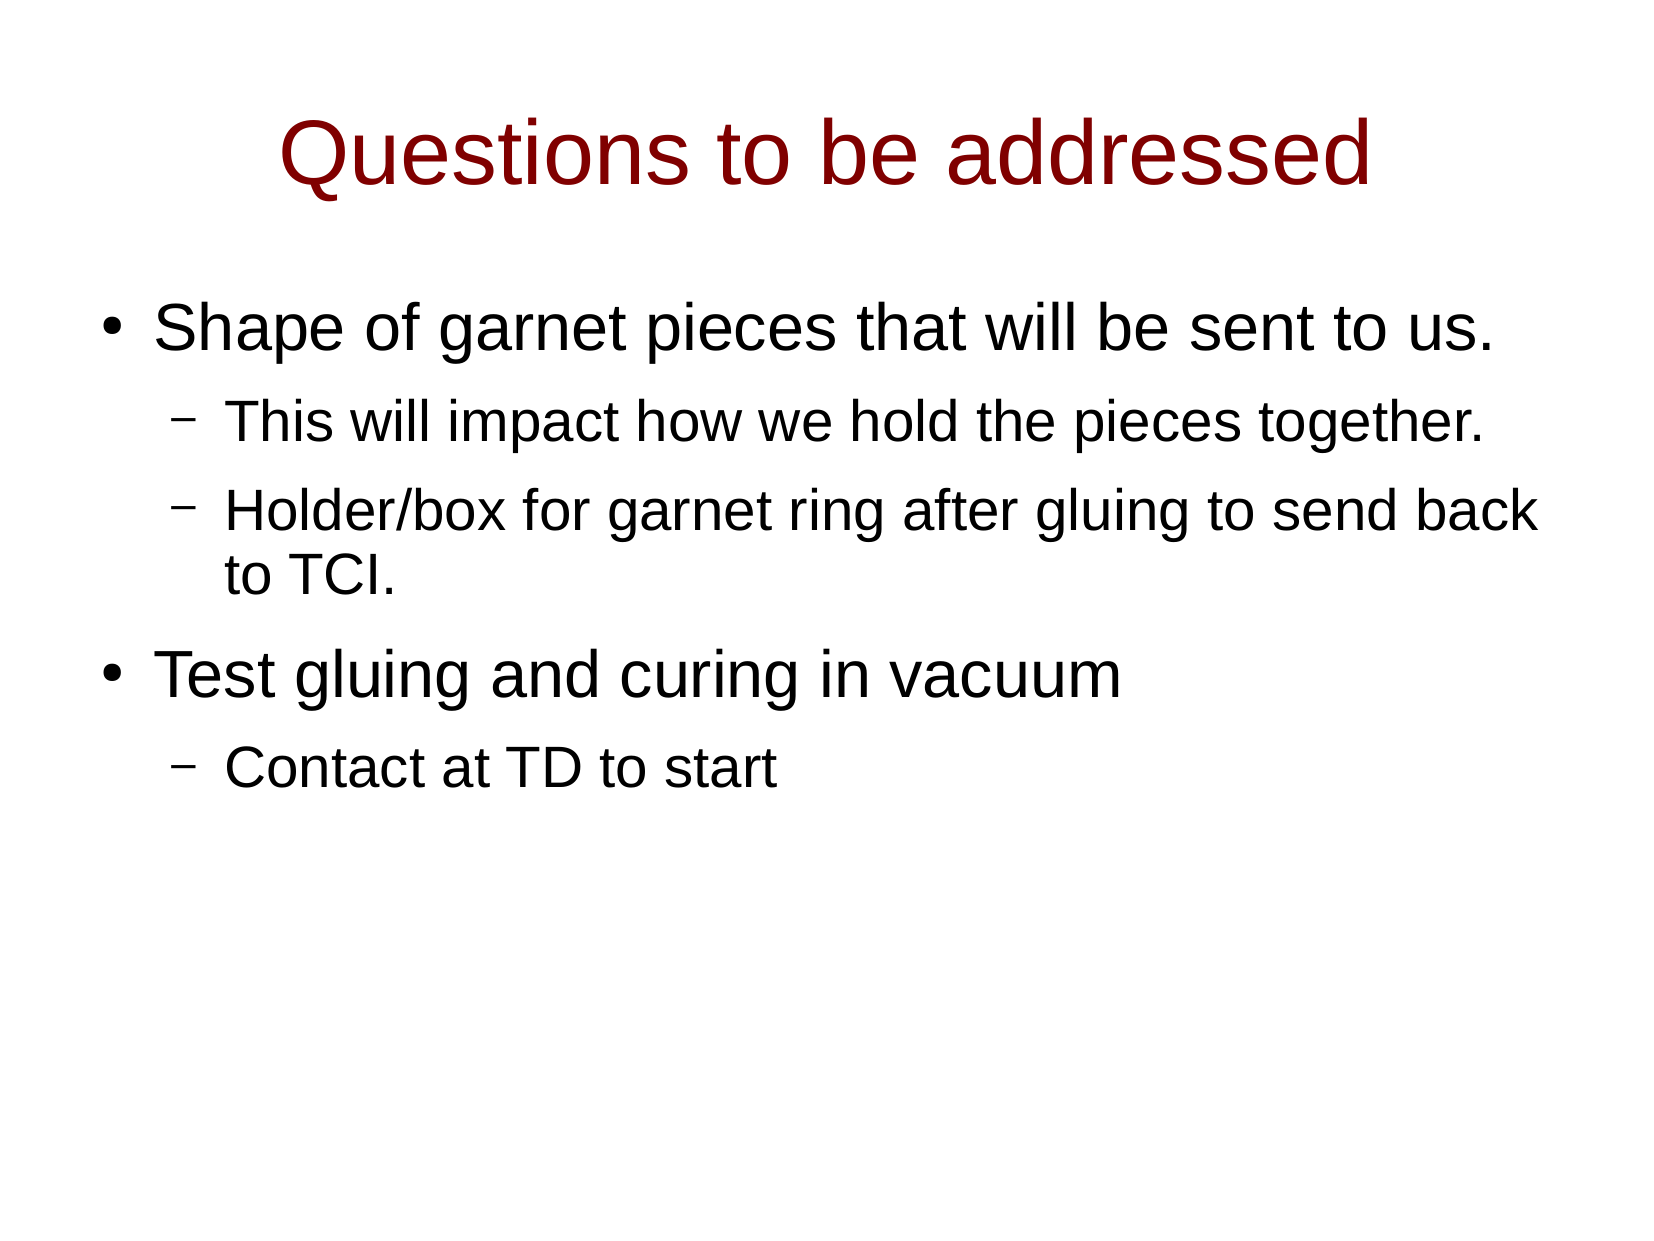

# Questions to be addressed
Shape of garnet pieces that will be sent to us.
This will impact how we hold the pieces together.
Holder/box for garnet ring after gluing to send back to TCI.
Test gluing and curing in vacuum
Contact at TD to start